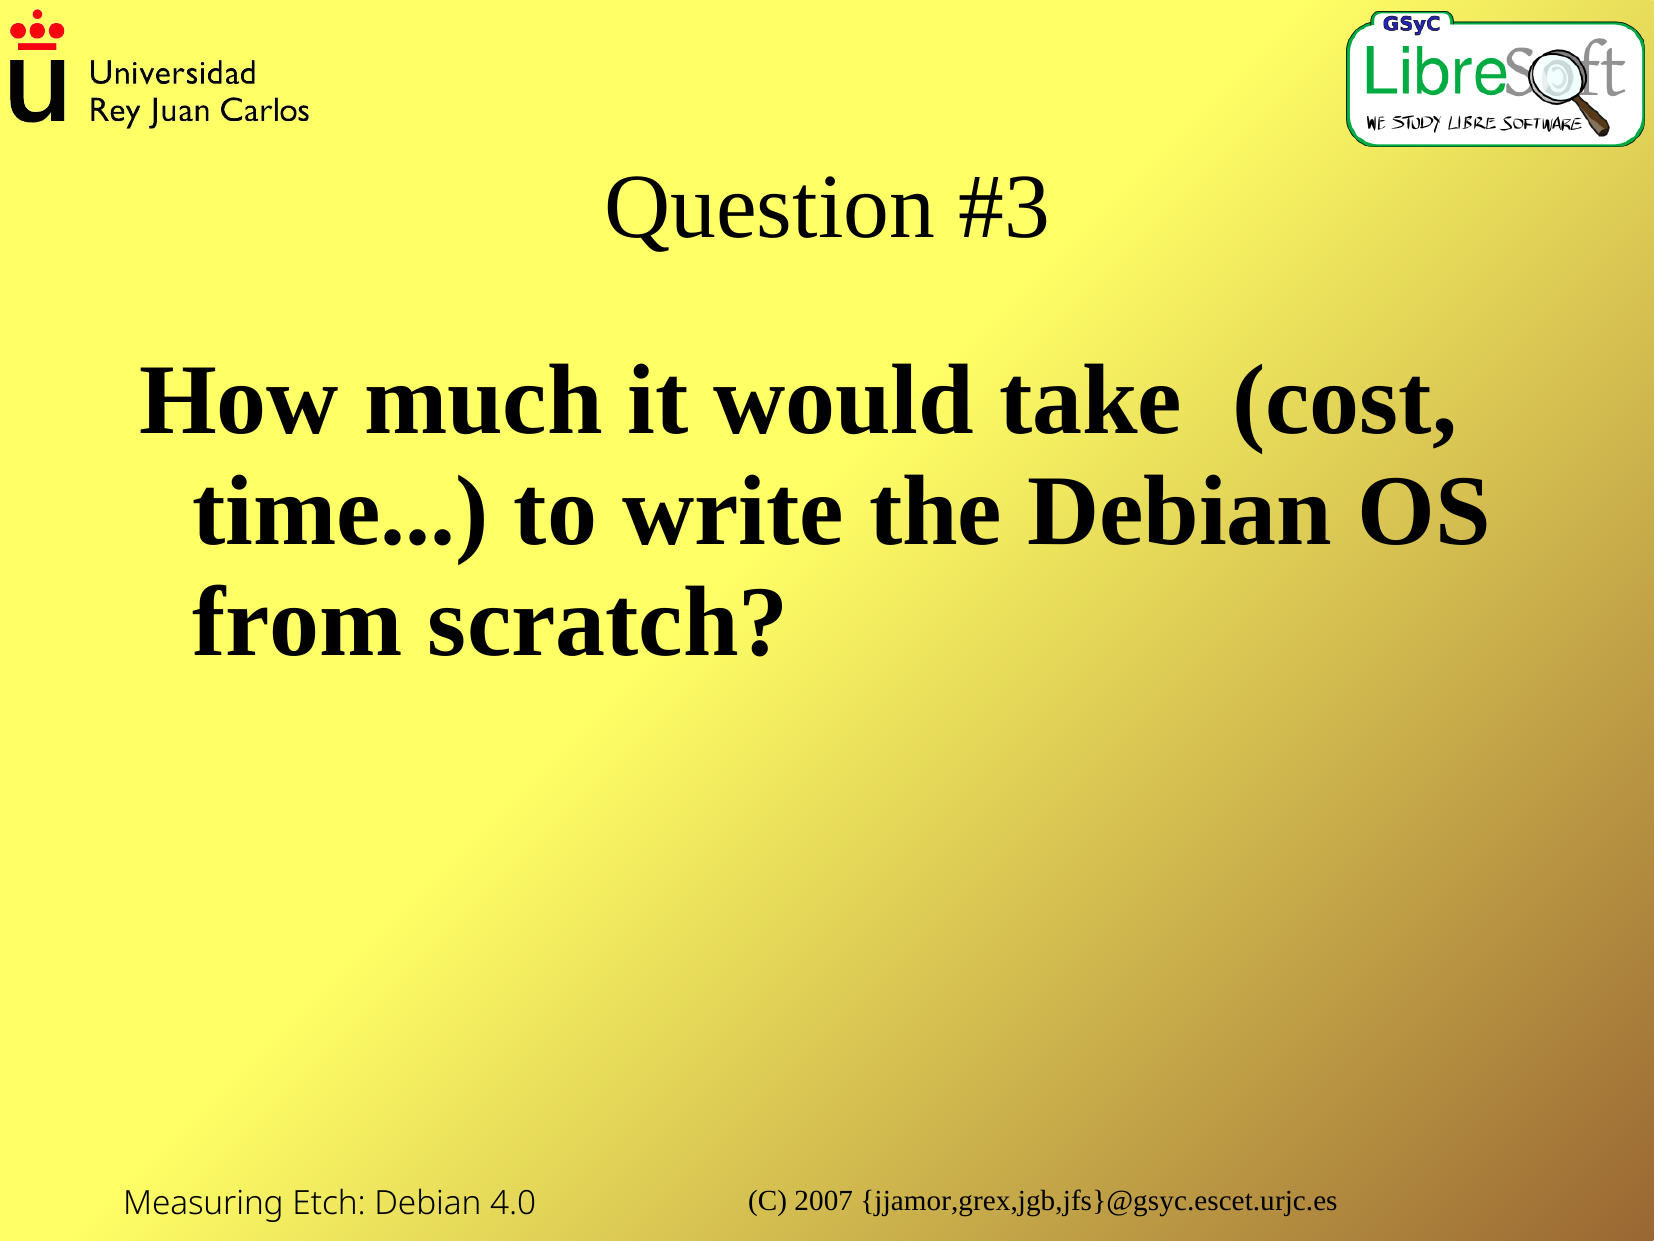

# Question #3
How much it would take (cost, time...) to write the Debian OS from scratch?